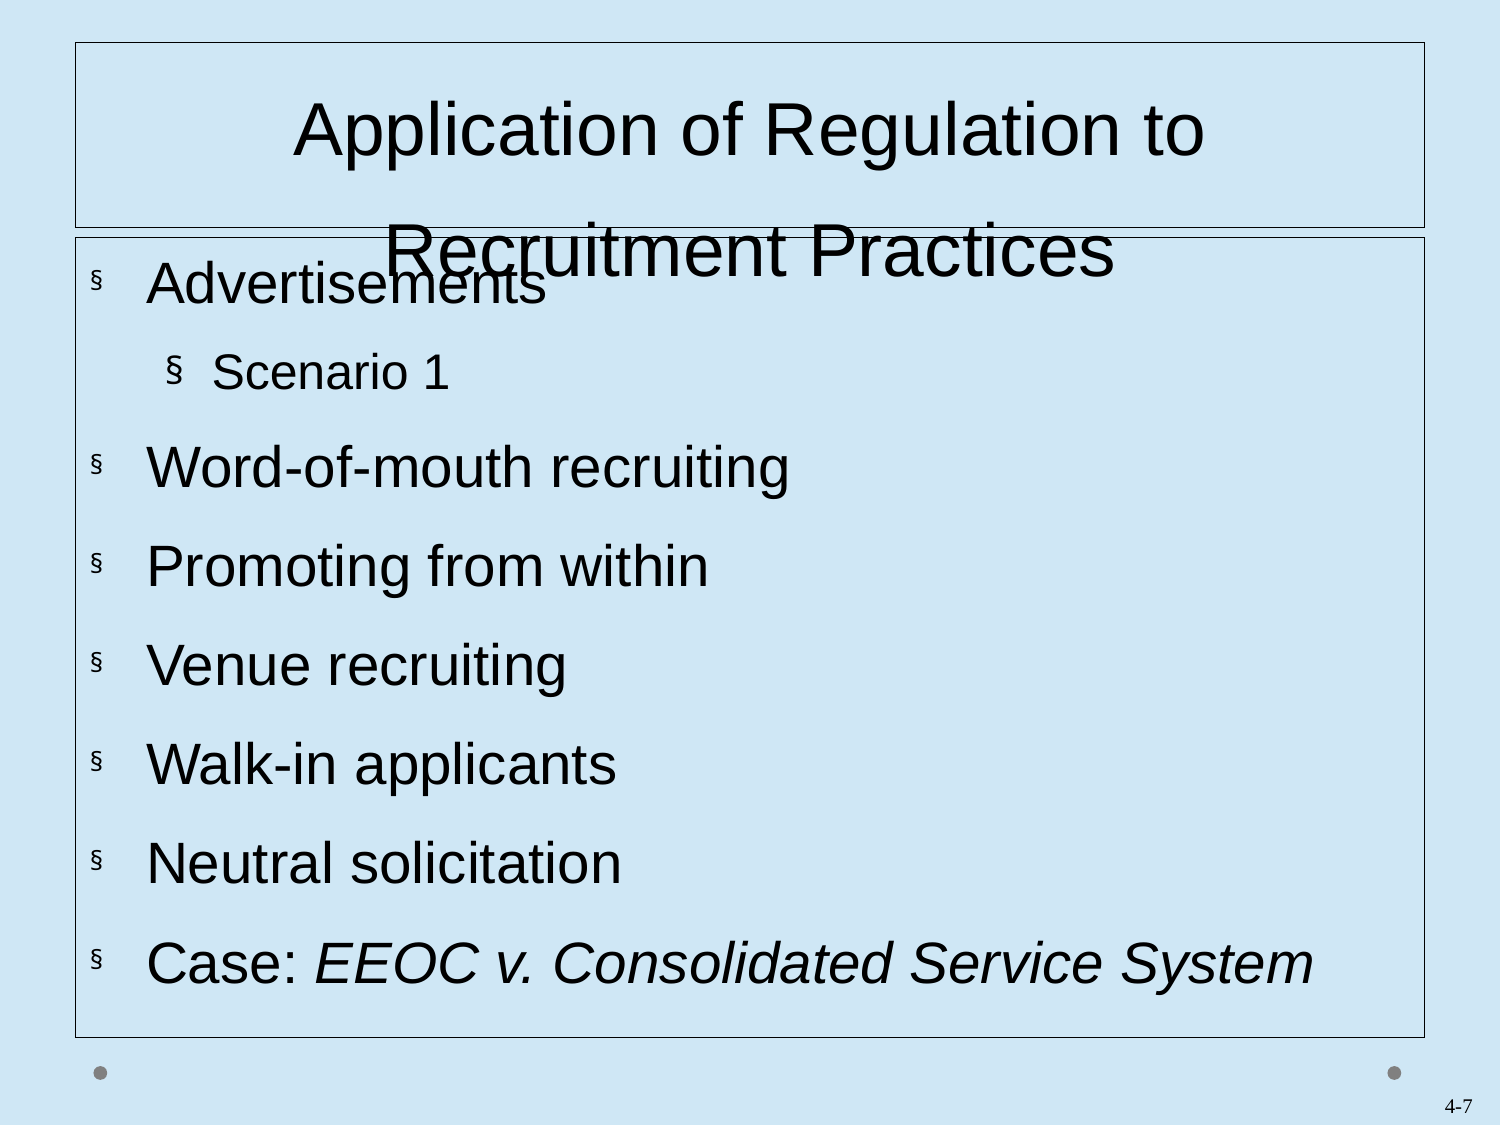

# Application of Regulation to Recruitment Practices
Advertisements
Scenario 1
Word-of-mouth recruiting
Promoting from within
Venue recruiting
Walk-in applicants
Neutral solicitation
Case: EEOC v. Consolidated Service System